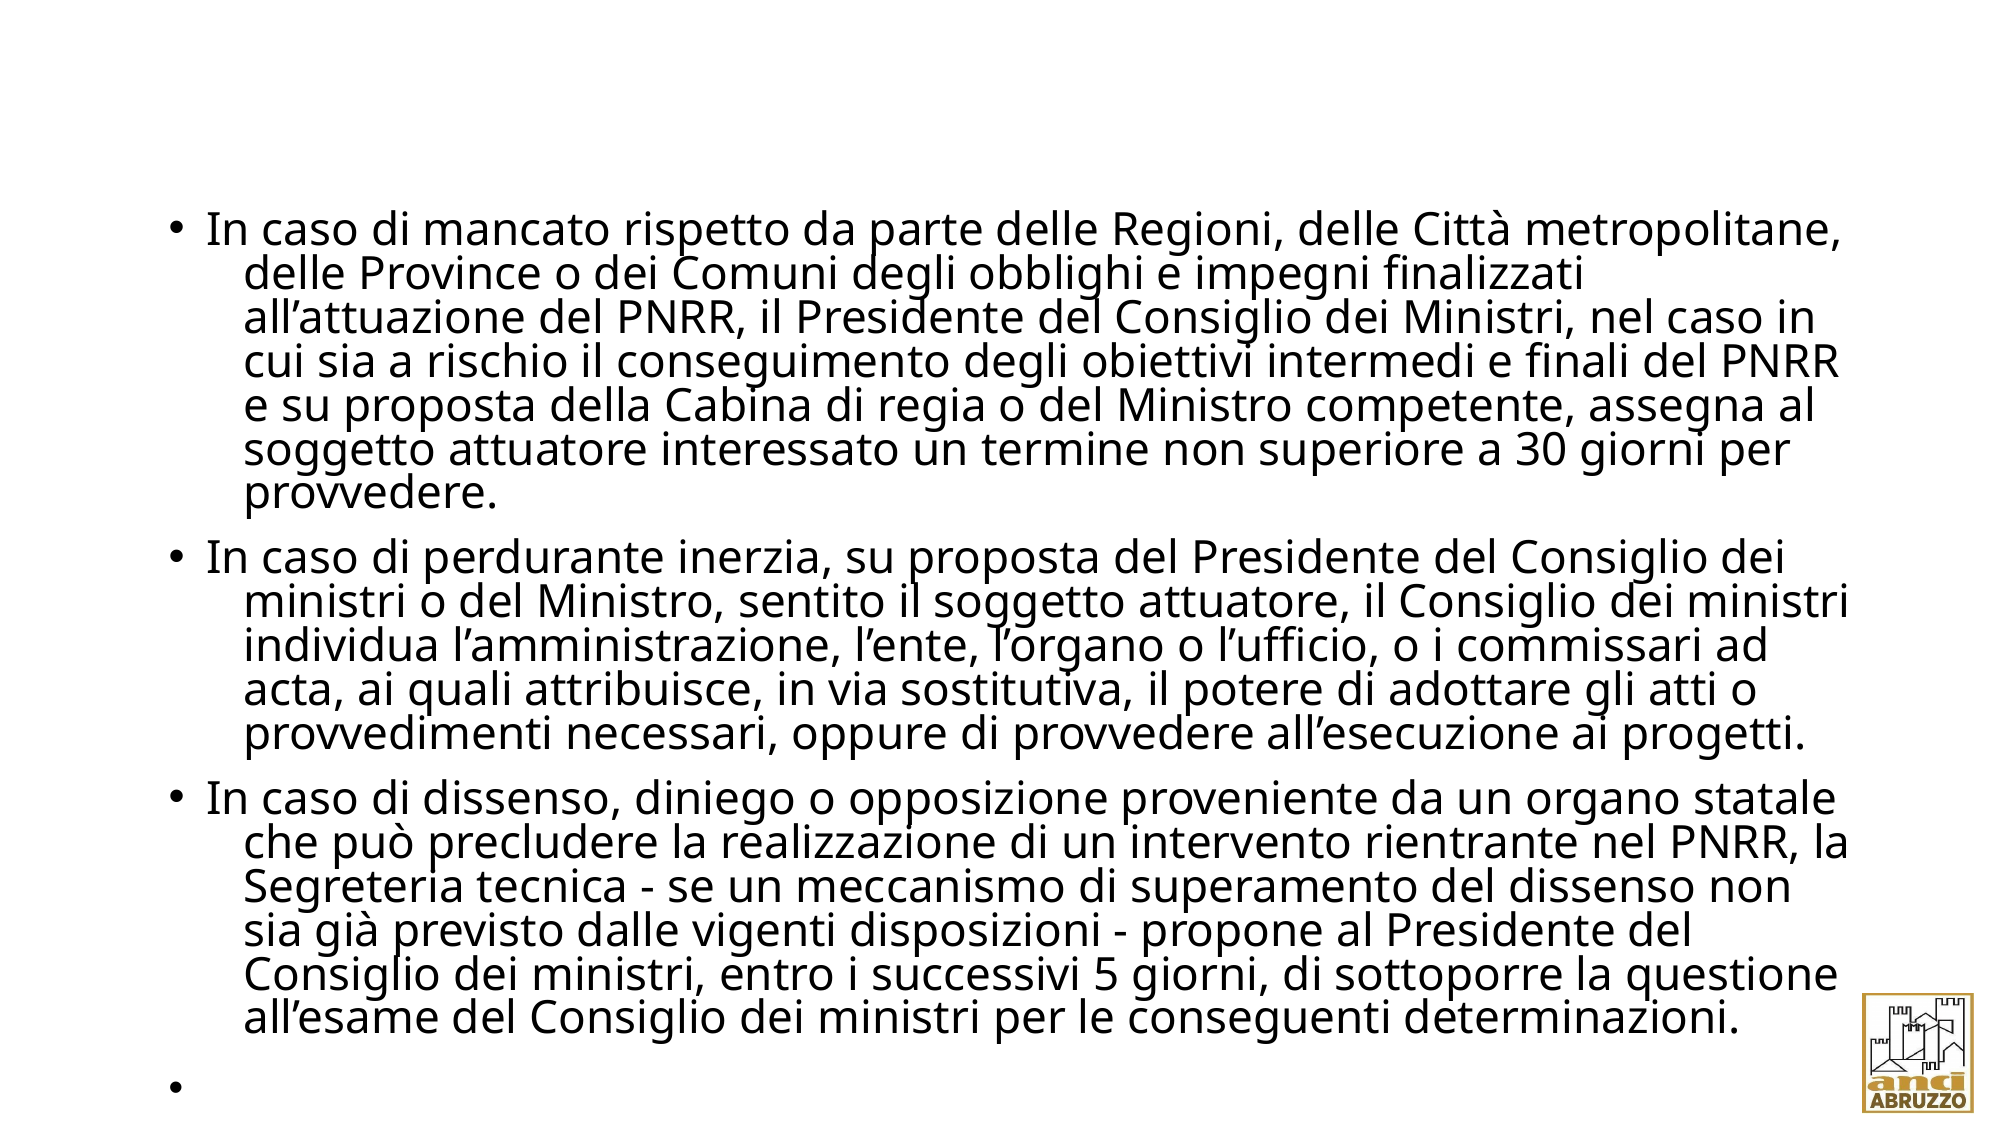

# In caso di mancato rispetto da parte delle Regioni, delle Città metropolitane, delle Province o dei Comuni degli obblighi e impegni finalizzati all’attuazione del PNRR, il Presidente del Consiglio dei Ministri, nel caso in cui sia a rischio il conseguimento degli obiettivi intermedi e finali del PNRR e su proposta della Cabina di regia o del Ministro competente, assegna al soggetto attuatore interessato un termine non superiore a 30 giorni per provvedere.
In caso di perdurante inerzia, su proposta del Presidente del Consiglio dei ministri o del Ministro, sentito il soggetto attuatore, il Consiglio dei ministri individua l’amministrazione, l’ente, l’organo o l’ufficio, o i commissari ad acta, ai quali attribuisce, in via sostitutiva, il potere di adottare gli atti o provvedimenti necessari, oppure di provvedere all’esecuzione ai progetti.
In caso di dissenso, diniego o opposizione proveniente da un organo statale che può precludere la realizzazione di un intervento rientrante nel PNRR, la Segreteria tecnica - se un meccanismo di superamento del dissenso non sia già previsto dalle vigenti disposizioni - propone al Presidente del Consiglio dei ministri, entro i successivi 5 giorni, di sottoporre la questione all’esame del Consiglio dei ministri per le conseguenti determinazioni.